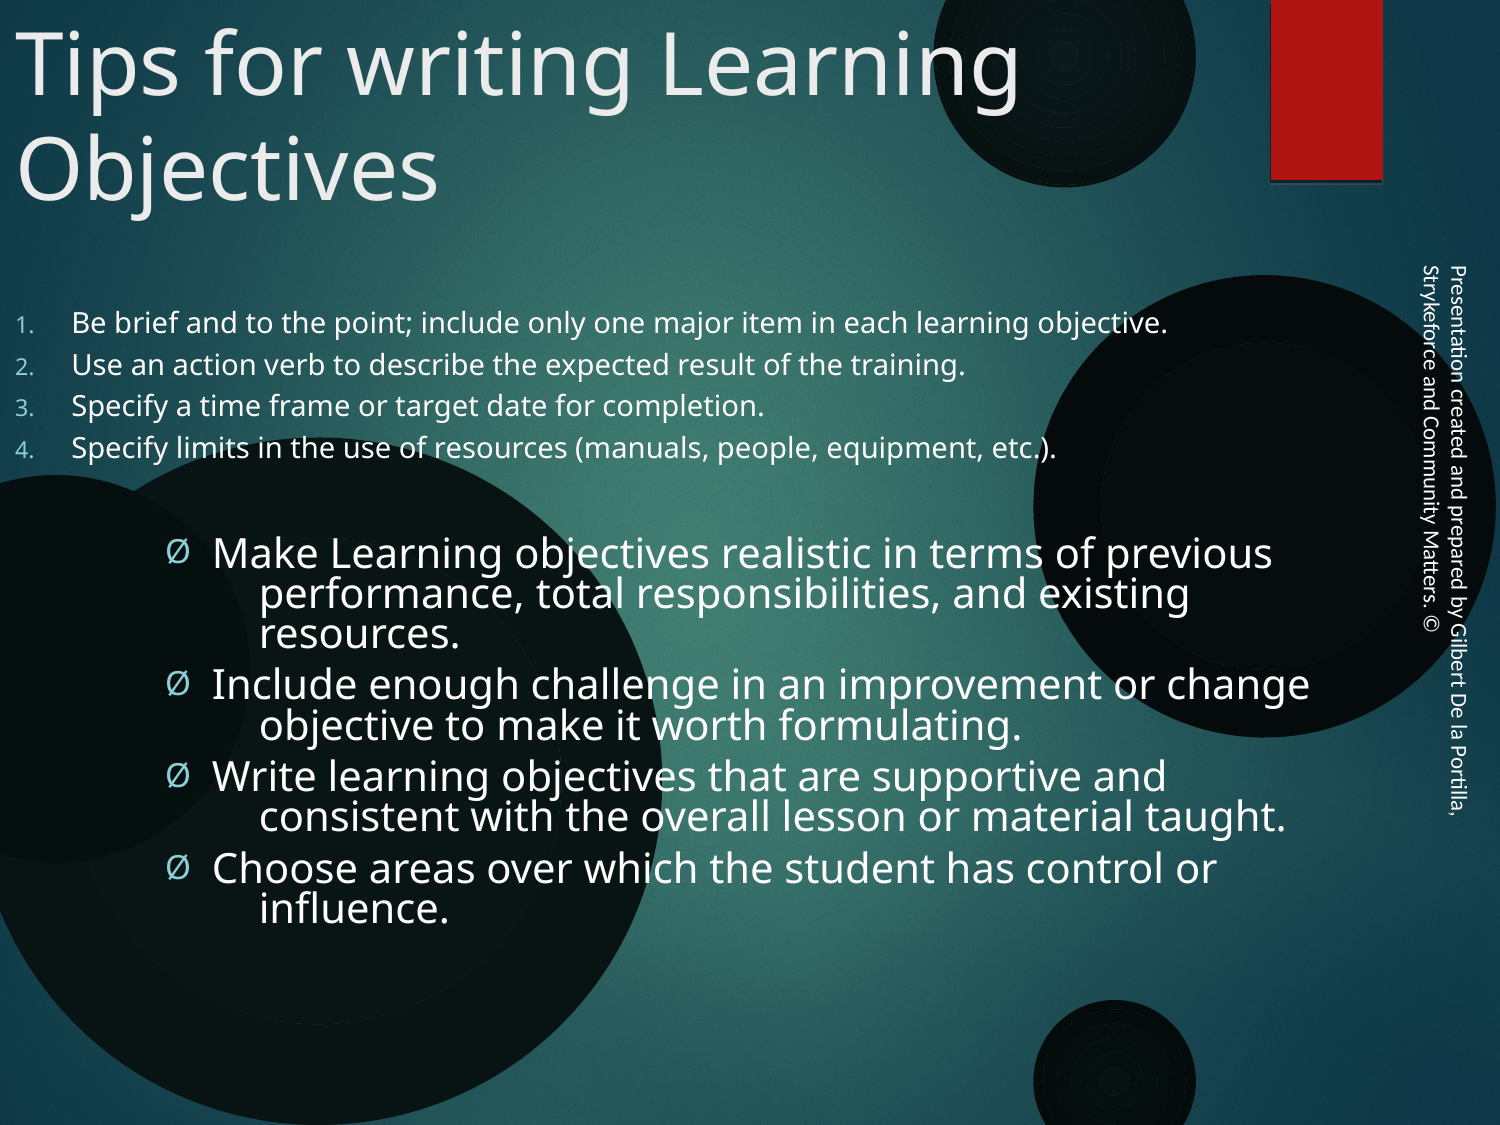

# Tips for writing Learning Objectives
Be brief and to the point; include only one major item in each learning objective.
Use an action verb to describe the expected result of the training.
Specify a time frame or target date for completion.
Specify limits in the use of resources (manuals, people, equipment, etc.).
Make Learning objectives realistic in terms of previous performance, total responsibilities, and existing resources.
Include enough challenge in an improvement or change objective to make it worth formulating.
Write learning objectives that are supportive and consistent with the overall lesson or material taught.
Choose areas over which the student has control or influence.
Presentation created and prepared by Gilbert De la Portilla, Strykeforce and Community Matters. ©